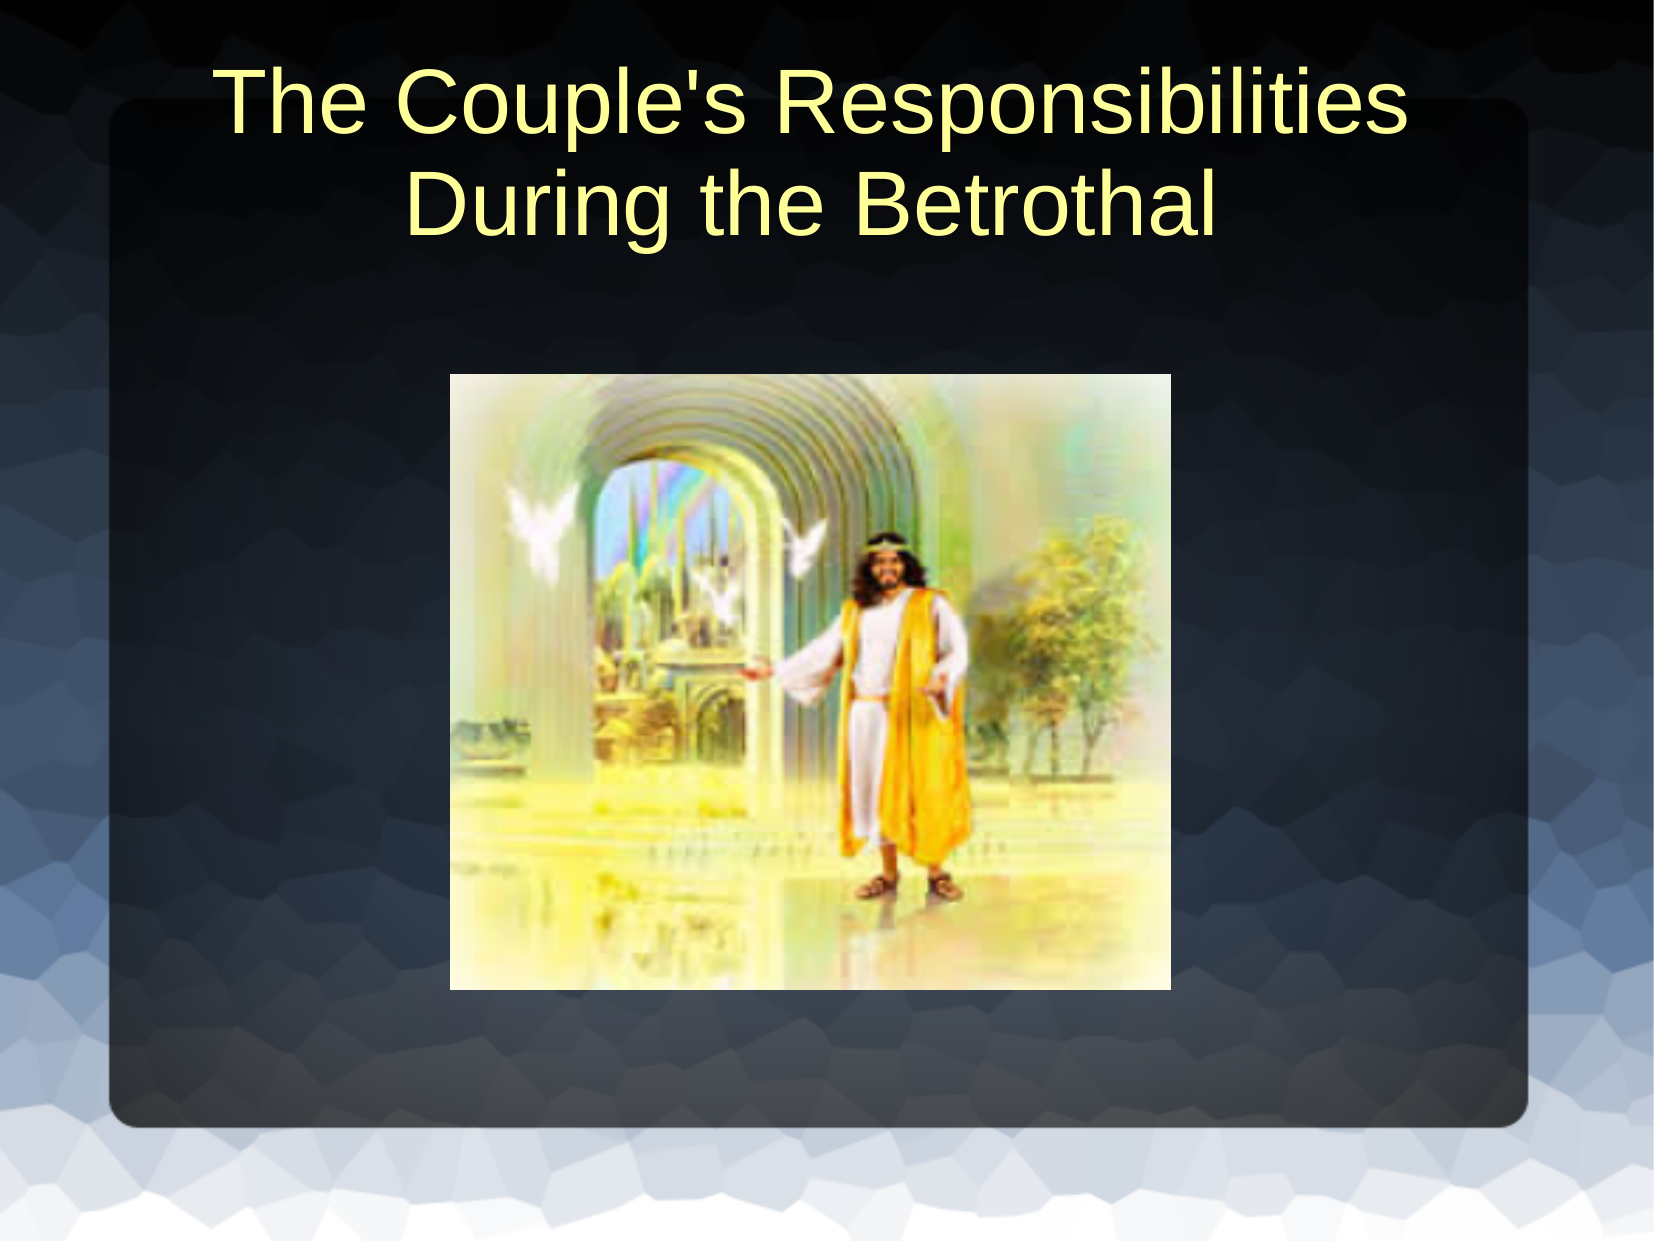

# The Couple's Responsibilities During the Betrothal